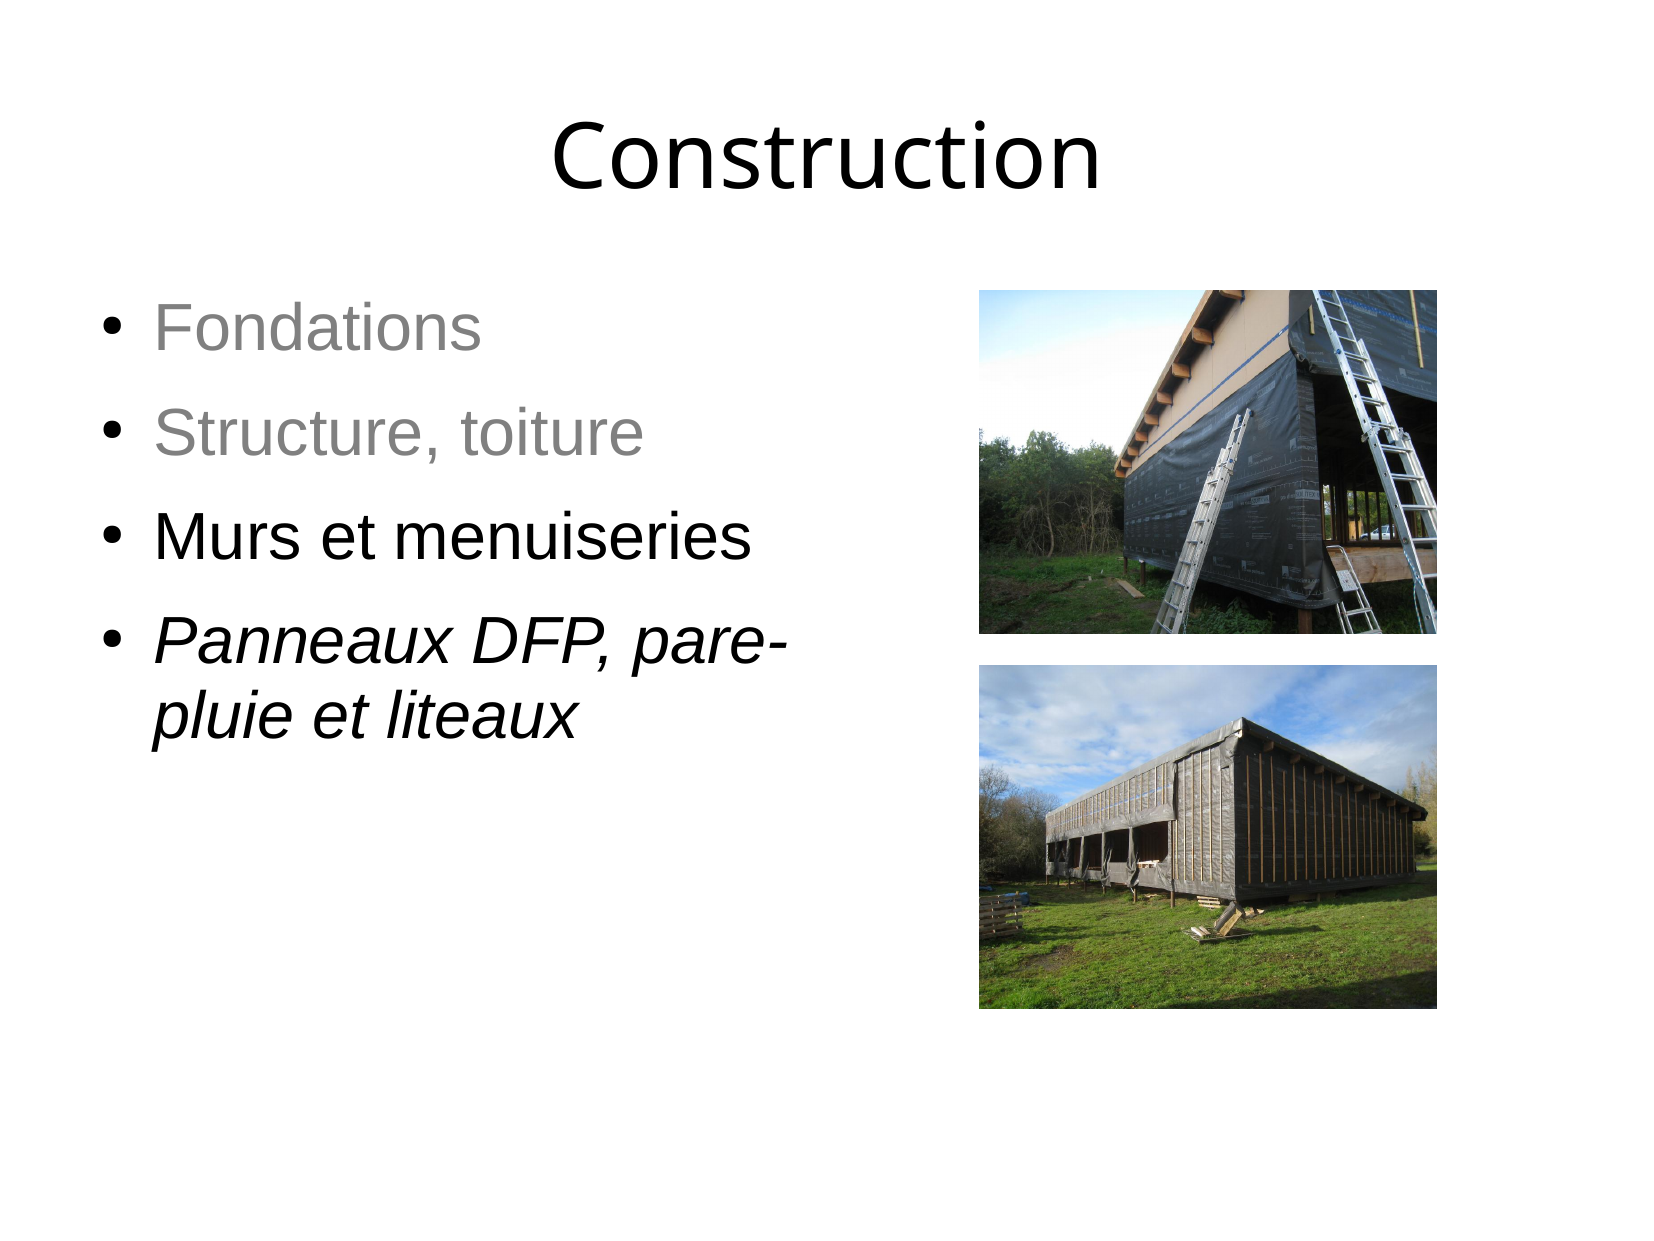

# Construction
Fondations
Structure, toiture
Murs et menuiseries
Panneaux DFP, pare-pluie et liteaux